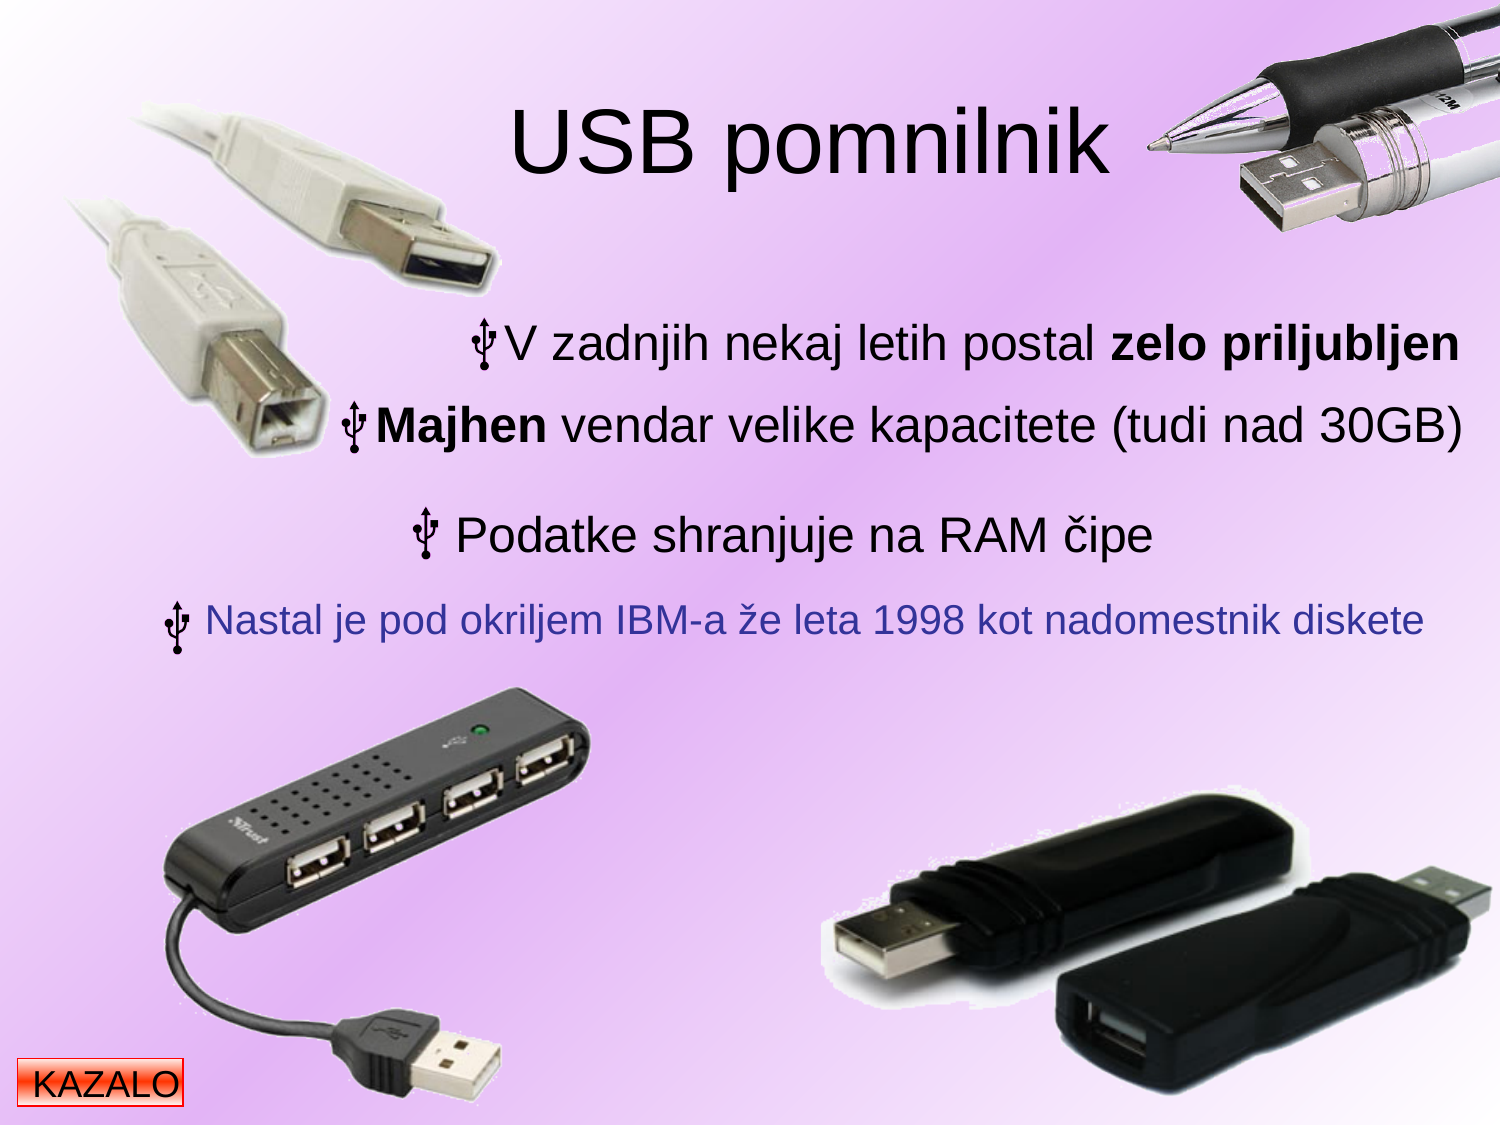

# USB pomnilnik
V zadnjih nekaj letih postal zelo priljubljen
Majhen vendar velike kapacitete (tudi nad 30GB)
Podatke shranjuje na RAM čipe
Nastal je pod okriljem IBM-a že leta 1998 kot nadomestnik diskete
KAZALO